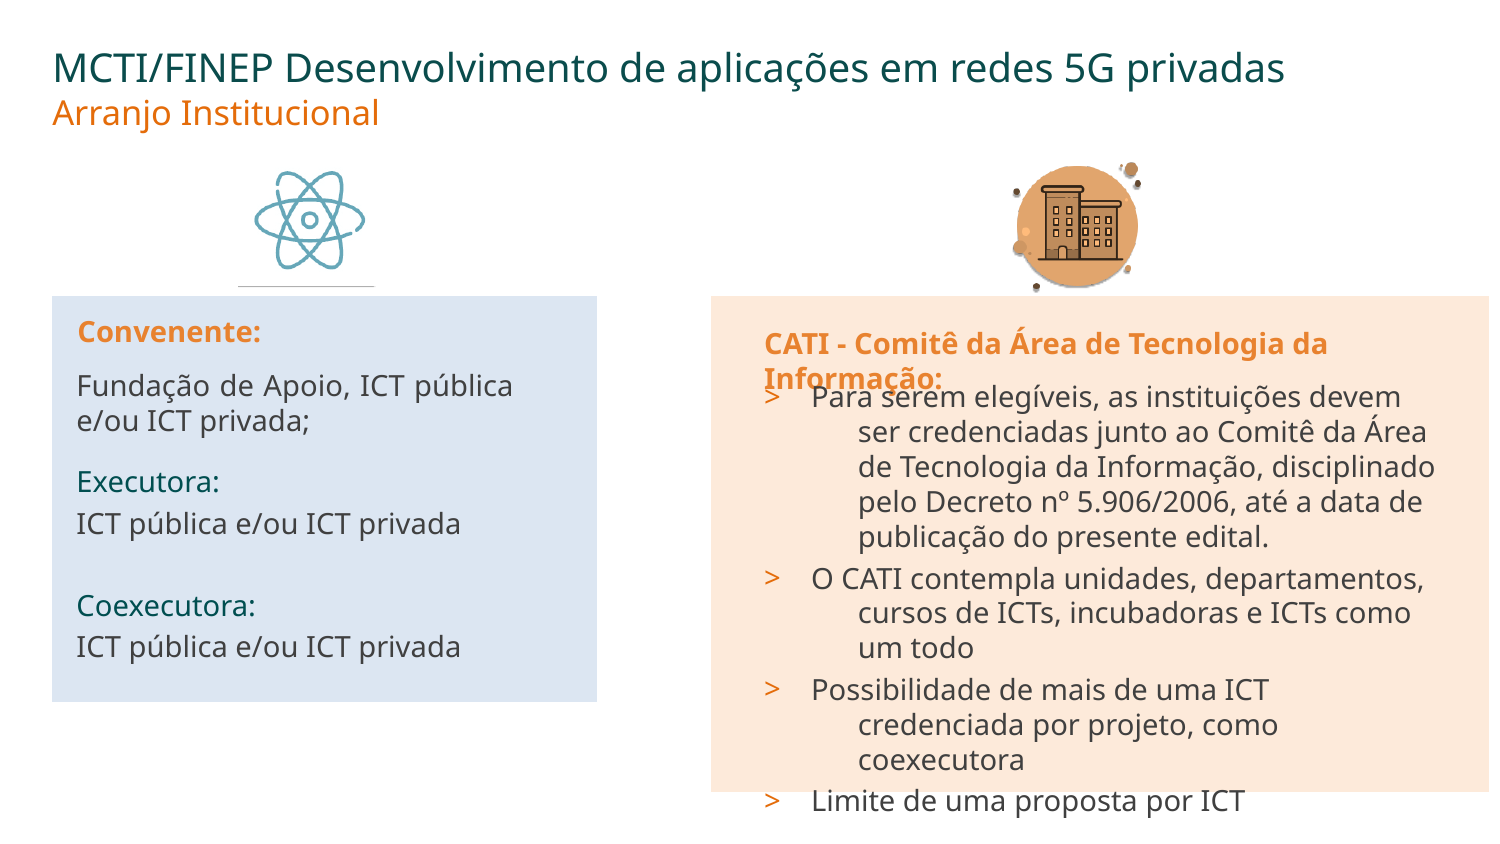

MCTI/FINEP Desenvolvimento de aplicações em redes 5G privadas
Arranjo Institucional
Convenente:
CATI - Comitê da Área de Tecnologia da Informação:
Fundação de Apoio, ICT pública e/ou ICT privada;
Para serem elegíveis, as instituições devem ser credenciadas junto ao Comitê da Área de Tecnologia da Informação, disciplinado pelo Decreto nº 5.906/2006, até a data de publicação do presente edital.
O CATI contempla unidades, departamentos, cursos de ICTs, incubadoras e ICTs como um todo
Possibilidade de mais de uma ICT credenciada por projeto, como coexecutora
Limite de uma proposta por ICT
Executora:
ICT pública e/ou ICT privada
Coexecutora:
ICT pública e/ou ICT privada